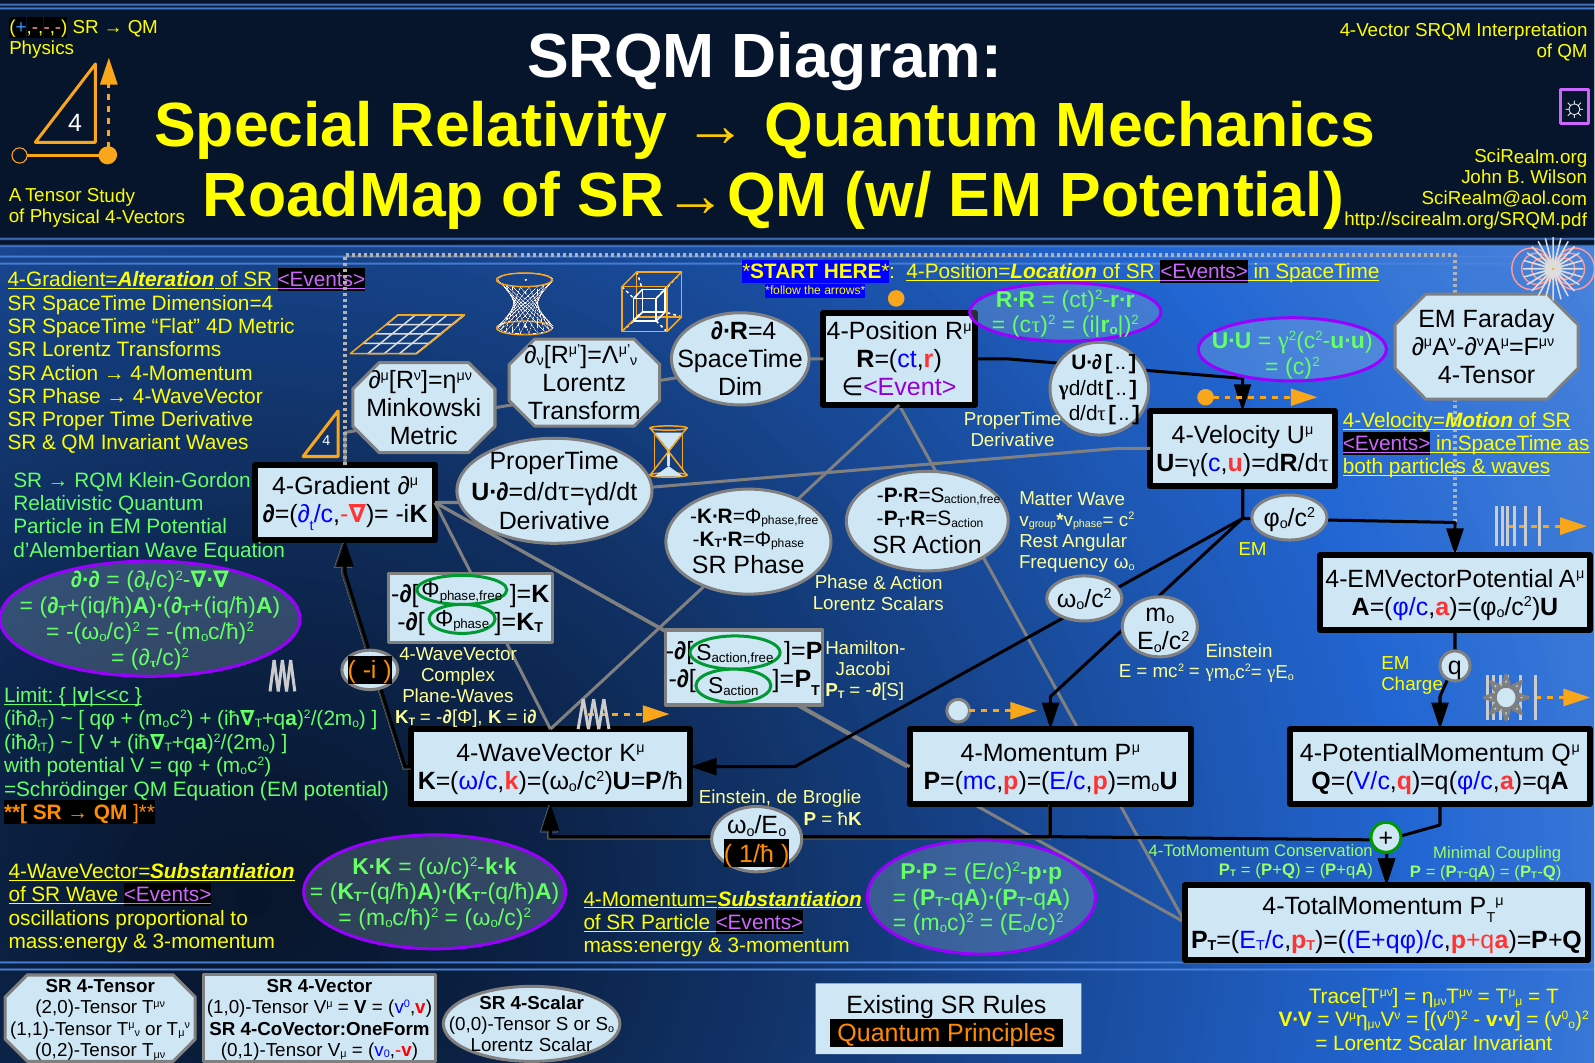

# SRQM Diagram: Special Relativity → Quantum Mechanics RoadMap of SR→QM (w/ EM Potential)
(+,-,-,-) SR → QM
Physics
A Tensor Study
of Physical 4-Vectors
4-Vector SRQM Interpretation
of QM
SciRealm.org
John B. Wilson
SciRealm@aol.com
http://scirealm.org/SRQM.pdf
4
☼
*START HERE*: 4-Position=Location of SR <Events> in SpaceTime
 *follow the arrows*
4-Gradient=Alteration of SR <Events>
SR SpaceTime Dimension=4
SR SpaceTime “Flat” 4D Metric
SR Lorentz Transforms
SR Action → 4-Momentum
SR Phase → 4-WaveVector
SR Proper Time Derivative
SR & QM Invariant Waves
R∙R = (ct)2-r∙r
= (cτ)2 = (i|ro|)2
EM Faraday
∂μAν-∂νAμ=Fμν
4-Tensor
 ∂∙R=4
SpaceTime
Dim
4-Position Rμ
R=(ct,r)
∈<Event>
U∙U = γ2(c2-u∙u)
= (c)2
∂ν[Rμ’]=Λμ’ν
Lorentz
Transform
 U∙∂[..]
γd/dt[..]
 d/dτ[..]
∂μ[Rν]=ημν
Minkowski
Metric
ProperTime
Derivative
4-Velocity=Motion of SR
<Events> in SpaceTime as
both particles & waves
4-Velocity Uμ
U=γ(c,u)=dR/dτ
4
ProperTime
U∙∂=d/dτ=γd/dt
Derivative
SR → RQM Klein-Gordon
Relativistic Quantum
Particle in EM Potential
d’Alembertian Wave Equation
4-Gradient ∂μ
∂=(∂t/c,-∇)= -iK
 -P∙R=Saction,free
 -PT∙R=Saction
SR Action
Matter Wave
vgroup*vphase= c2
Rest Angular
Frequency ωo
 -K∙R=Φphase,free
-KT∙R=Φphase
SR Phase
φo/c2
EM
4-EMVectorPotential Aμ
A=(φ/c,a)=(φo/c2)U
∂∙∂ = (∂t/c)2-∇∙∇
= (∂T+(iq/ћ)A)∙(∂T+(iq/ћ)A)
= -(ωo/c)2 = -(moc/ћ)2
= (∂τ/c)2
Phase & Action
Lorentz Scalars
-∂[ ]=K
-∂[ ]=KT
Φphase,free
ωo/c2
mo
 Eo/c2
Φphase
Hamilton-
 Jacobi
PT = -∂[S]
-∂[ ]=P
-∂[ ]=PT
Einstein
E = mc2 = γmoc2= γEo
Saction,free
4-WaveVector
Complex
Plane-Waves
 KT = -∂[Φ], K = i∂
EM
Charge
( -i )
q
Saction
Limit: { |v|<<c }
(iħ∂tT) ~ [ qφ + (moc2) + (iħ∇T+qa)2/(2mo) ]
(iħ∂tT) ~ [ V + (iħ∇T+qa)2/(2mo) ]
with potential V = qφ + (moc2)
=Schrödinger QM Equation (EM potential)
**[ SR → QM ]**
4-WaveVector Kμ
K=(ω/c,k)=(ωo/c2)U=P/ћ
4-Momentum Pμ
P=(mc,p)=(E/c,p)=moU
4-PotentialMomentum Qμ
Q=(V/c,q)=q(φ/c,a)=qA
Einstein, de Broglie
P = ћK
ωo/Eo
( 1/ћ )
+
4-TotMomentum Conservation
PT = (P+Q) = (P+qA)
K∙K = (ω/c)2-k∙k
= (KT-(q/ћ)A)∙(KT-(q/ћ)A)
= (moc/ћ)2 = (ωo/c)2
Minimal Coupling
P = (PT-qA) = (PT-Q)
P∙P = (E/c)2-p∙p
= (PT-qA)∙(PT-qA)
= (moc)2 = (Eo/c)2
4-WaveVector=Substantiation
of SR Wave <Events>
oscillations proportional to
mass:energy & 3-momentum
4-Momentum=Substantiation
of SR Particle <Events>
mass:energy & 3-momentum
4-TotalMomentum PTμ
PT=(ET/c,pT)=((E+qφ)/c,p+qa)=P+Q
SR 4-Tensor
(2,0)-Tensor Tμν
(1,1)-Tensor Tμν or Tμν
(0,2)-Tensor Tμν
SR 4-Vector
(1,0)-Tensor Vμ = V = (v0,v)
SR 4-CoVector:OneForm
(0,1)-Tensor Vμ = (v0,-v)
Trace[Tμν] = ημνTμν = Tμμ = T
V∙V = VμημνVν = [(v0)2 - v∙v] = (v0o)2
= Lorentz Scalar Invariant
Existing SR Rules
 Quantum Principles
SR 4-Scalar
(0,0)-Tensor S or So
Lorentz Scalar